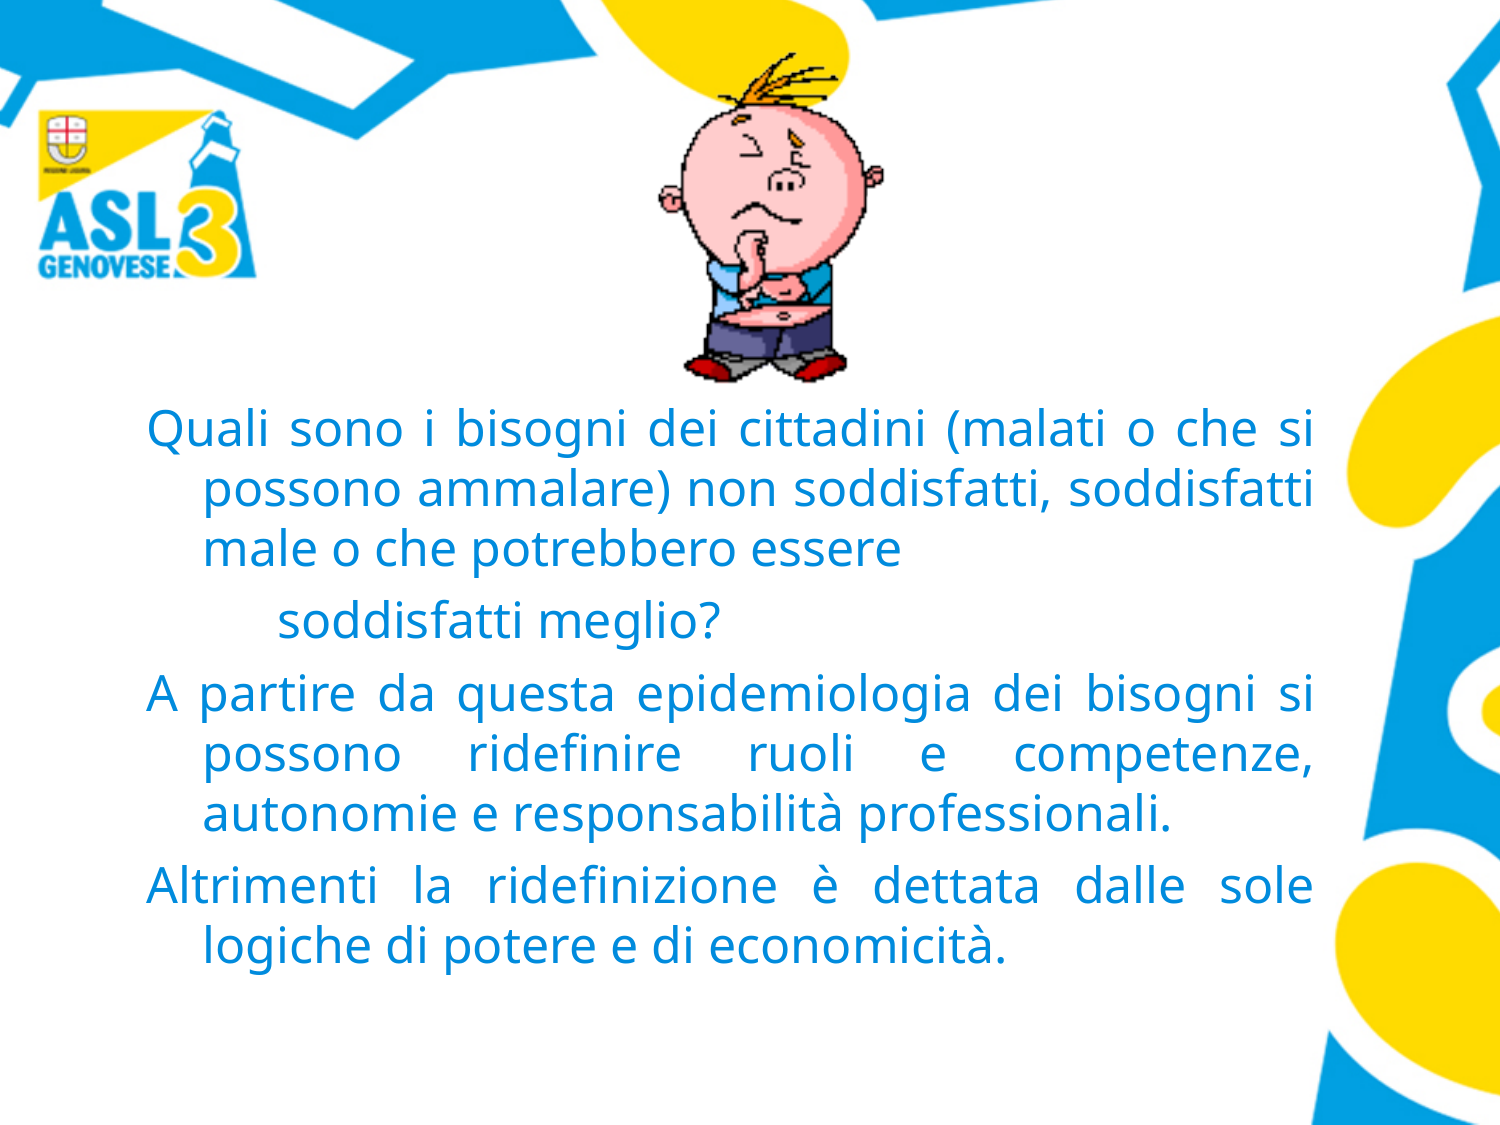

#
Quali sono i bisogni dei cittadini (malati o che si possono ammalare) non soddisfatti, soddisfatti male o che potrebbero essere
	soddisfatti meglio?
A partire da questa epidemiologia dei bisogni si possono ridefinire ruoli e competenze, autonomie e responsabilità professionali.
Altrimenti la ridefinizione è dettata dalle sole logiche di potere e di economicità.